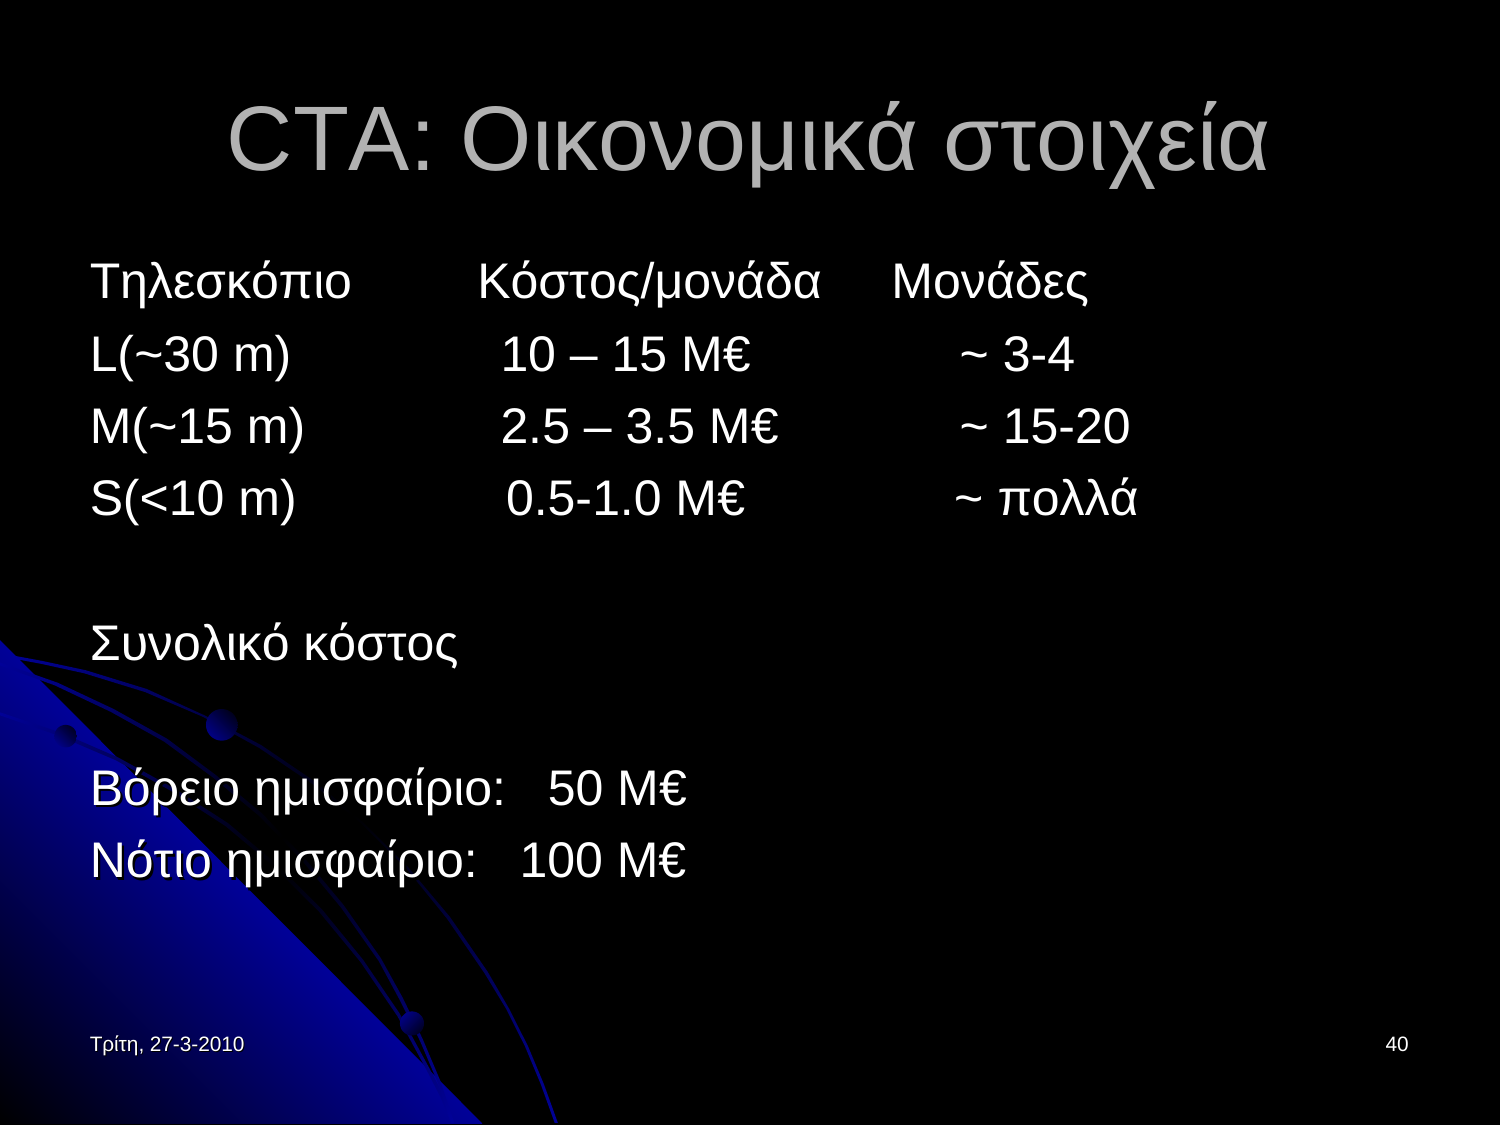

# CTA: Οικονομικά στοιχεία
Τηλεσκόπιο Κόστος/μονάδα Μονάδες
L(~30 m) 10 – 15 M€ ~ 3-4
M(~15 m) 2.5 – 3.5 M€ ~ 15-20
S(<10 m) 0.5-1.0 M€ ~ πολλά
Συνολικό κόστος
Βόρειο ημισφαίριο: 50 Μ€
Νότιο ημισφαίριο: 100 Μ€
Τρίτη, 27-3-2010
40